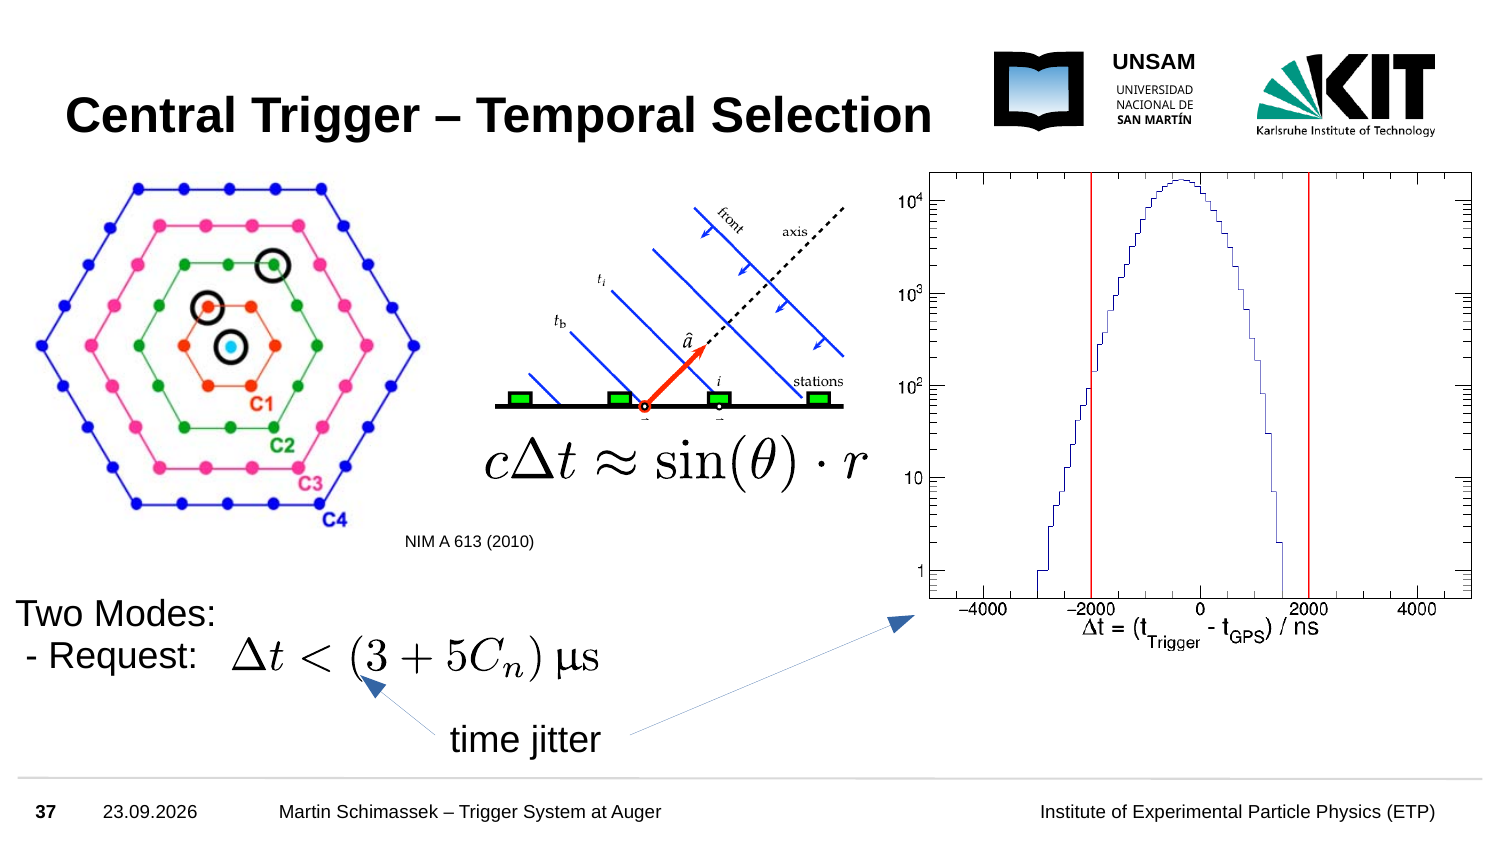

# Central Trigger – Temporal Selection
NIM A 613 (2010)
Two Modes:
 - Request:
time jitter